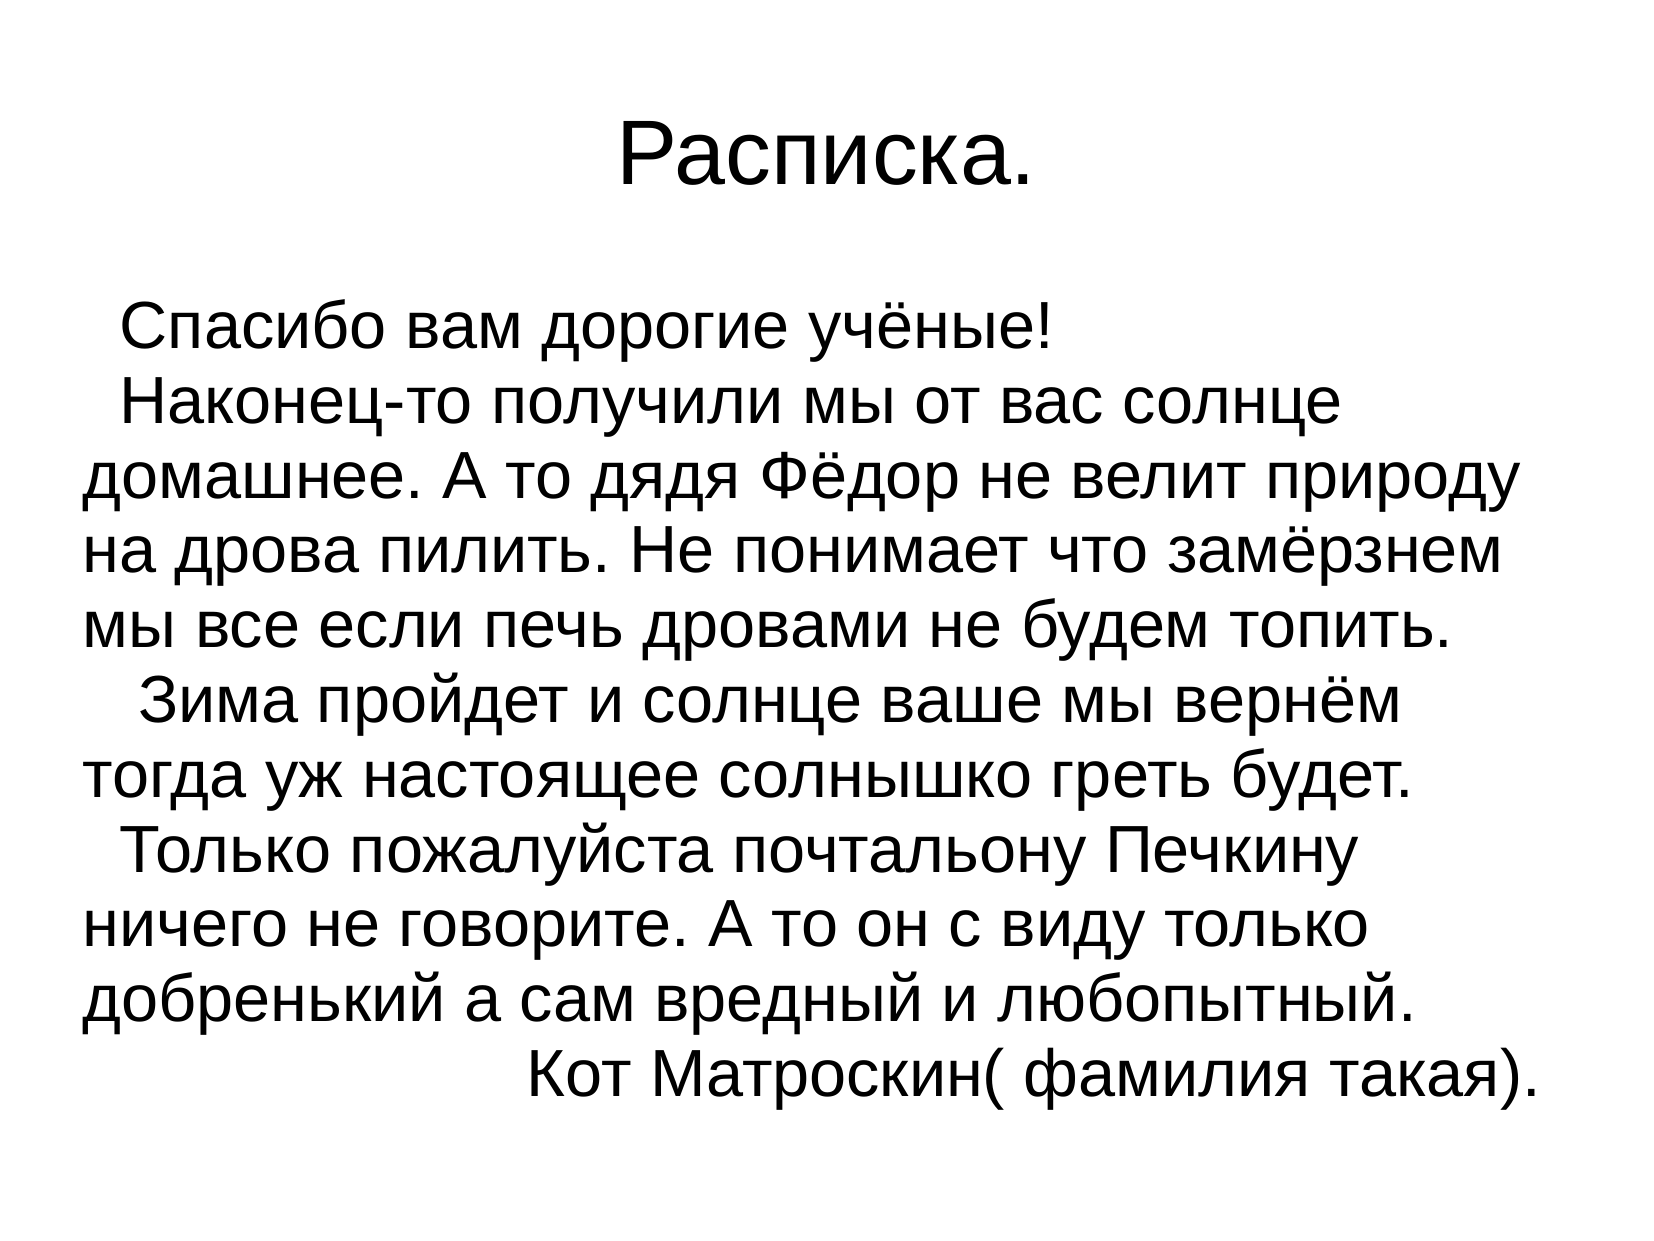

# Расписка.
 Спасибо вам дорогие учёные!
 Наконец-то получили мы от вас солнце домашнее. А то дядя Фёдор не велит природу на дрова пилить. Не понимает что замёрзнем мы все если печь дровами не будем топить.
 Зима пройдет и солнце ваше мы вернём
тогда уж настоящее солнышко греть будет.
 Только пожалуйста почтальону Печкину ничего не говорите. А то он с виду только добренький а сам вредный и любопытный.
 Кот Матроскин( фамилия такая).